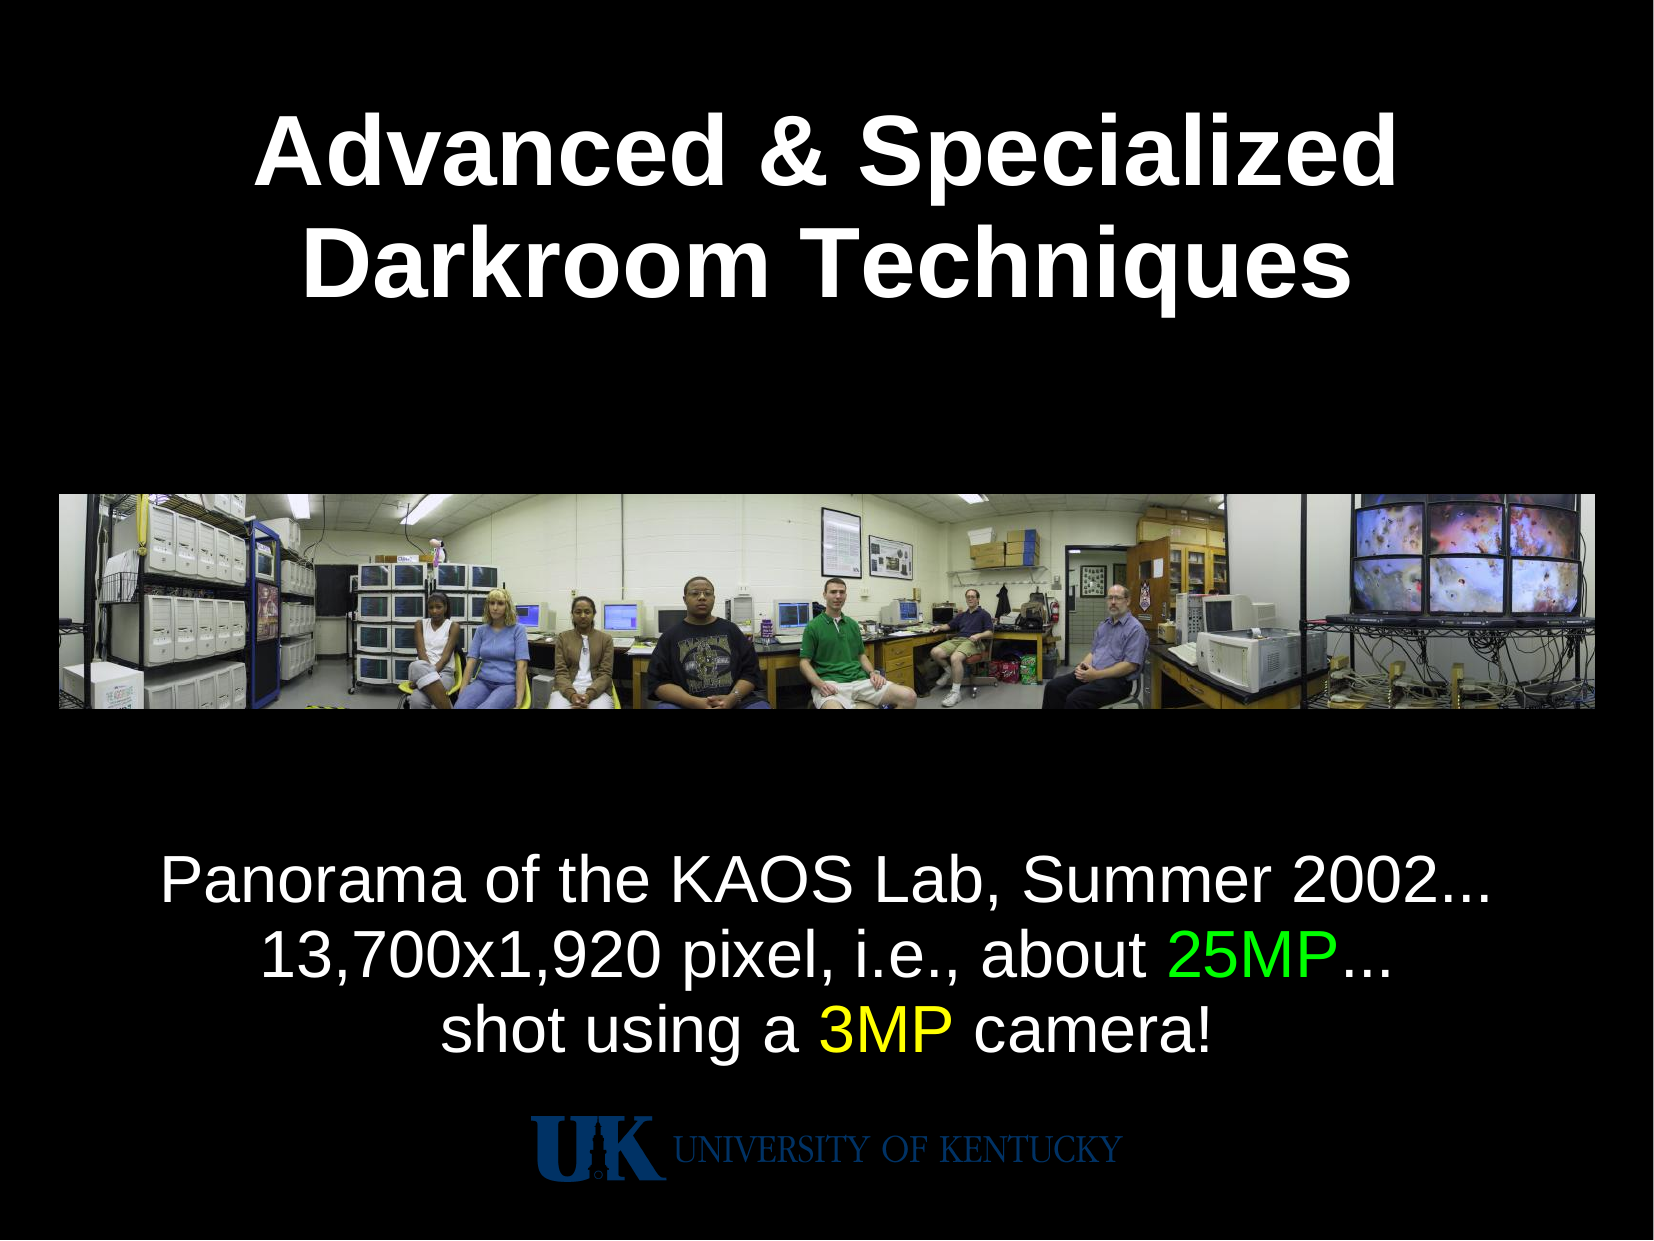

# Advanced & Specialized Darkroom Techniques
Panorama of the KAOS Lab, Summer 2002...
13,700x1,920 pixel, i.e., about 25MP...
shot using a 3MP camera!